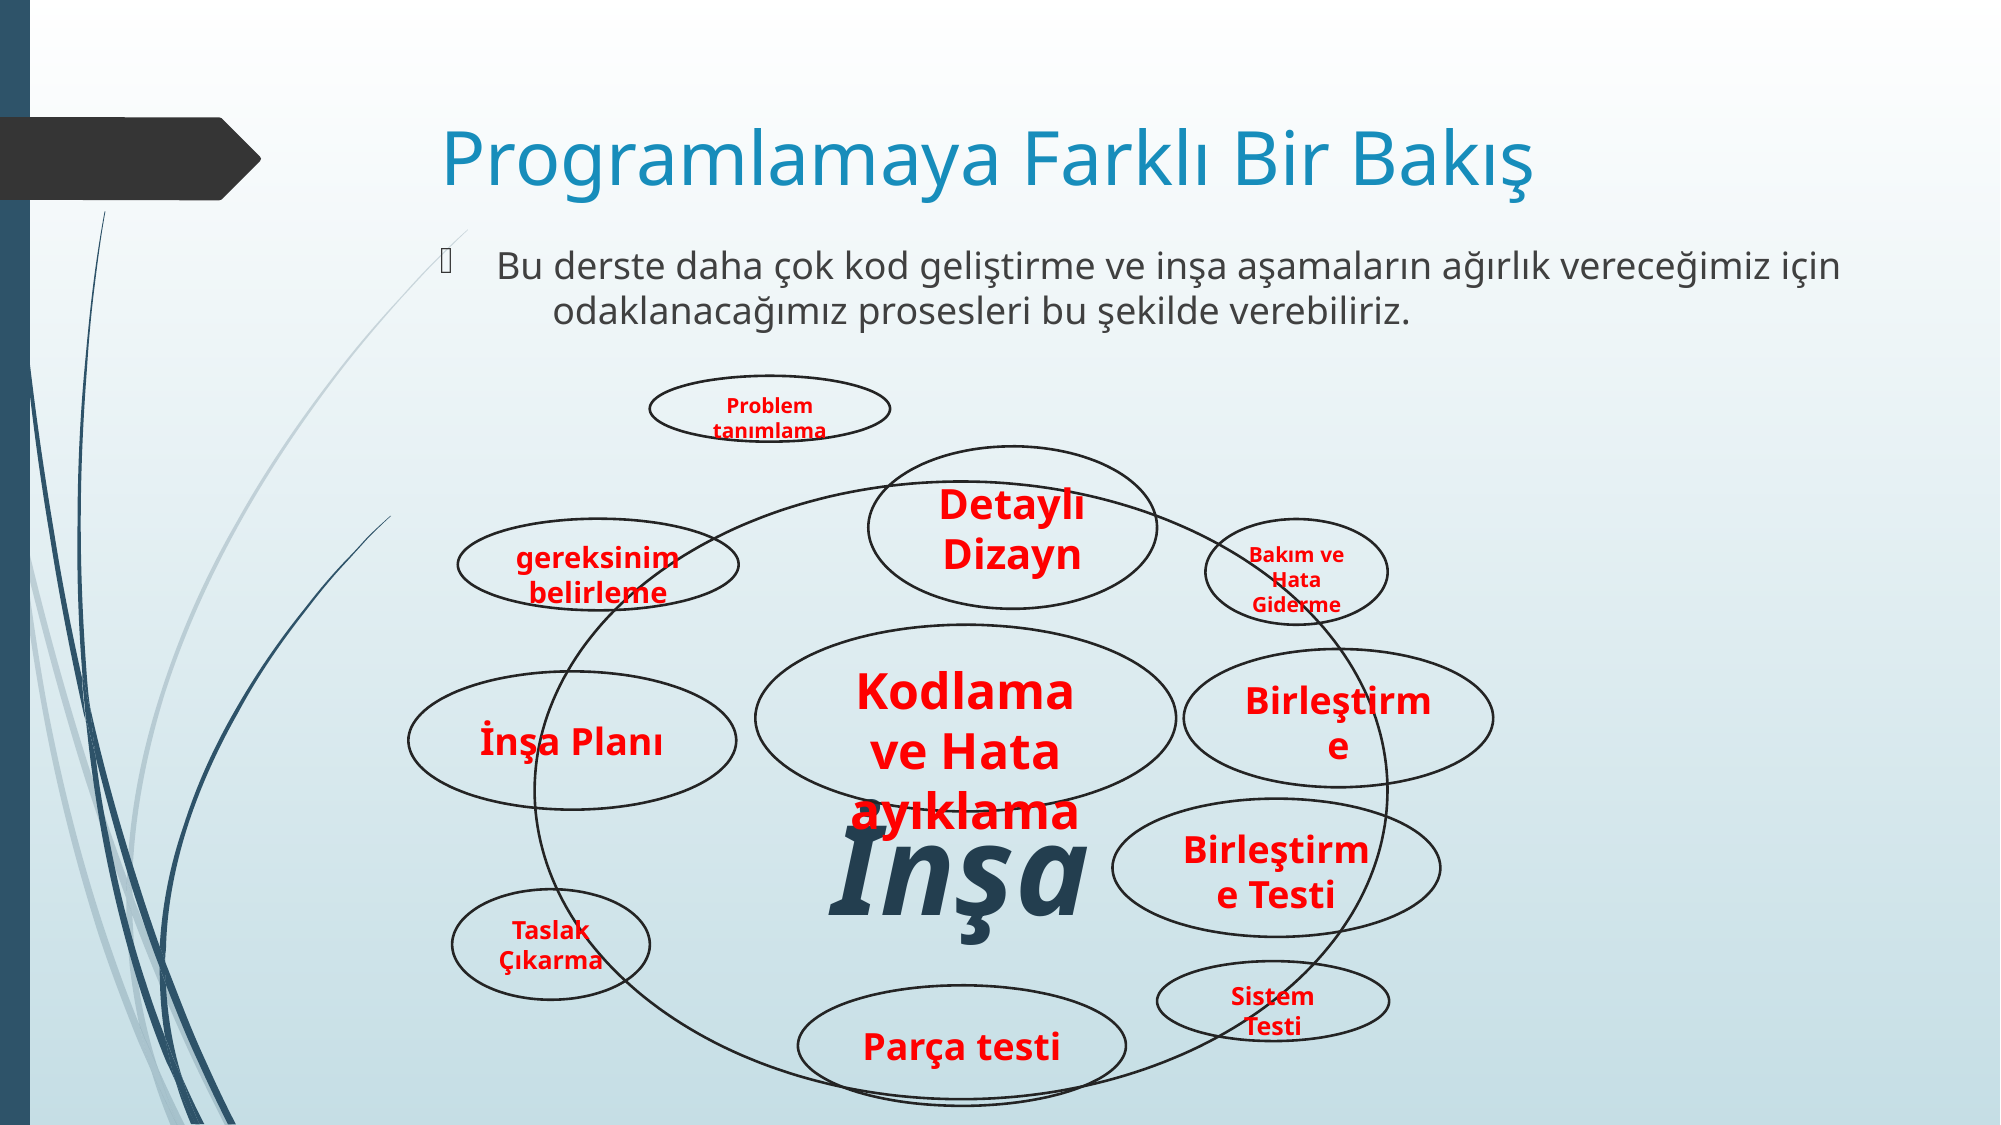

# Programlamaya Farklı Bir Bakış
Bu derste daha çok kod geliştirme ve inşa aşamaların ağırlık vereceğimiz için odaklanacağımız prosesleri bu şekilde verebiliriz.
Problem tanımlama
Detaylı Dizayn
İnşa
gereksinim belirleme
Bakım ve Hata Giderme
Kodlama ve Hata ayıklama
Birleştirme
İnşa Planı
Birleştirme Testi
Taslak Çıkarma
Sistem Testi
Parça testi